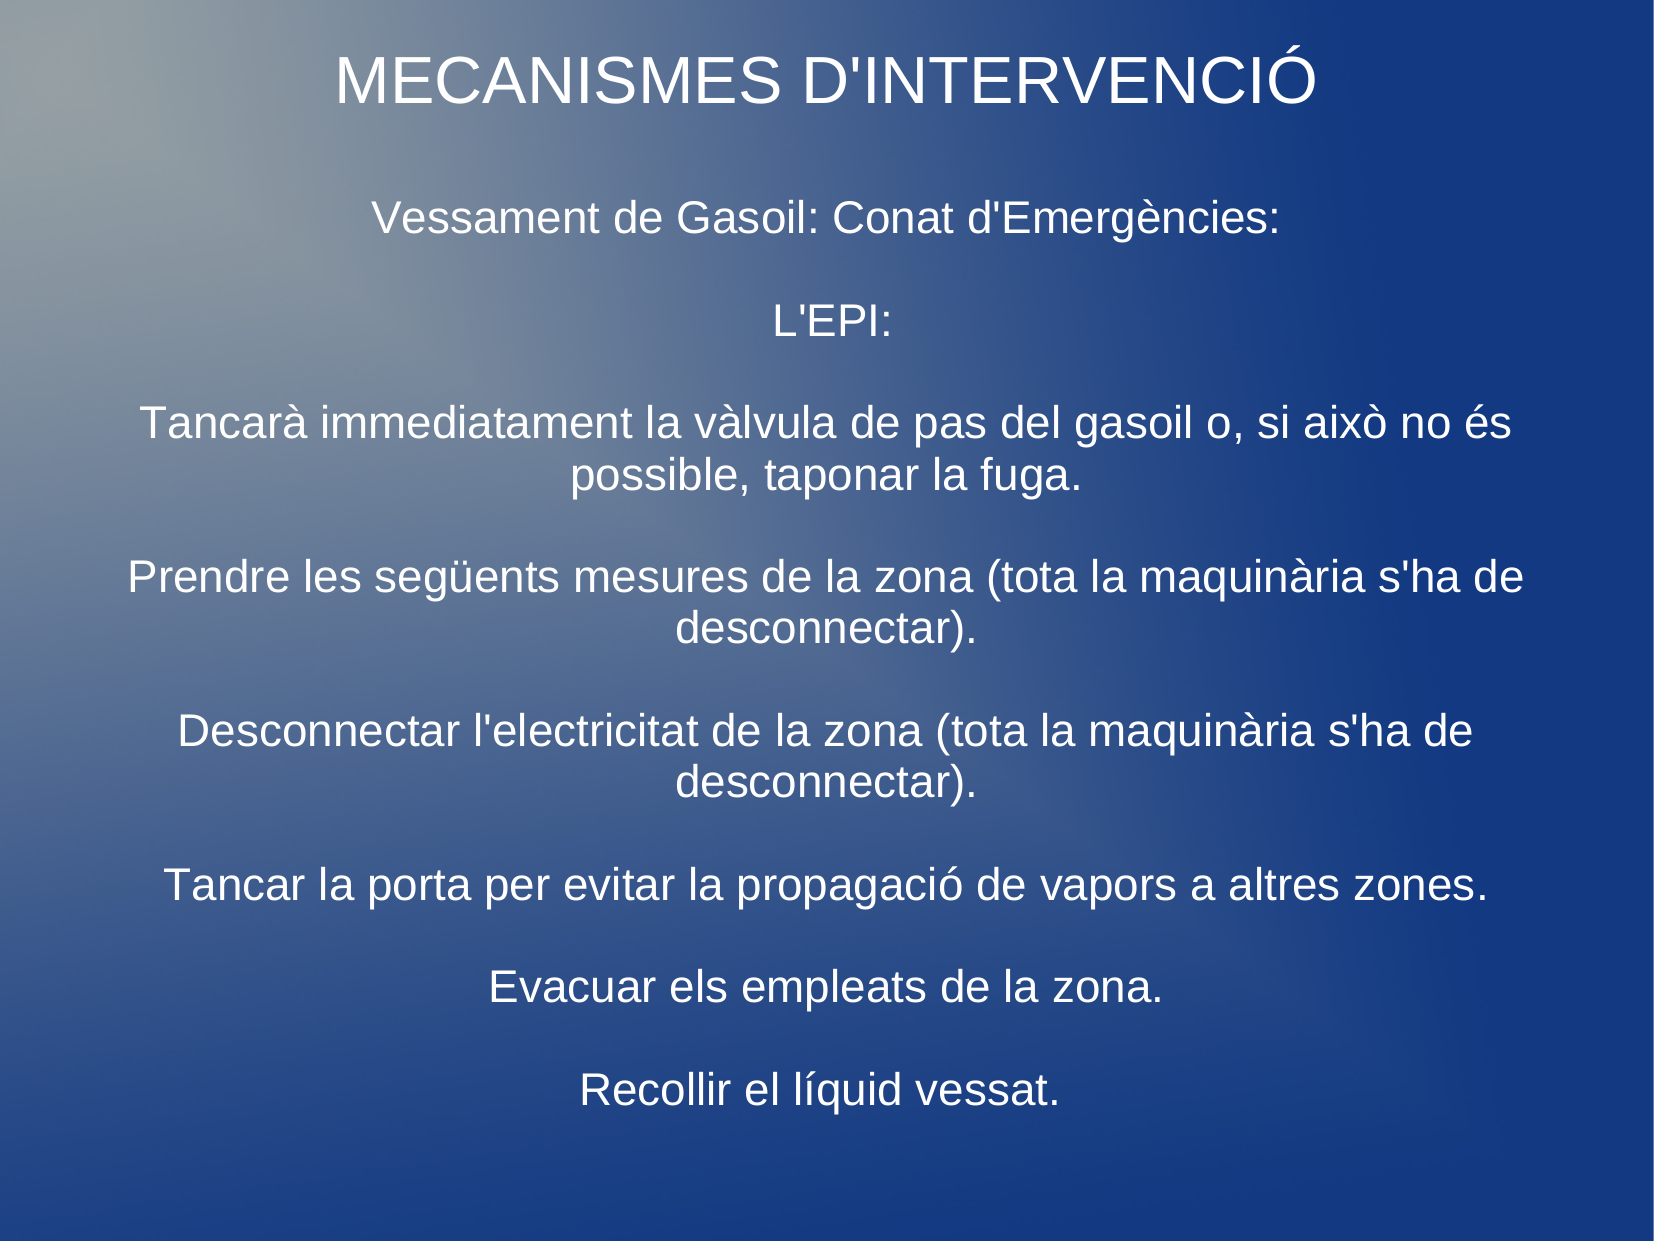

# MECANISMES D'INTERVENCIÓ
Vessament de Gasoil: Conat d'Emergències:
 L'EPI:
Tancarà immediatament la vàlvula de pas del gasoil o, si això no és possible, taponar la fuga.
Prendre les següents mesures de la zona (tota la maquinària s'ha de desconnectar).
Desconnectar l'electricitat de la zona (tota la maquinària s'ha de desconnectar).
Tancar la porta per evitar la propagació de vapors a altres zones.
Evacuar els empleats de la zona.
Recollir el líquid vessat.